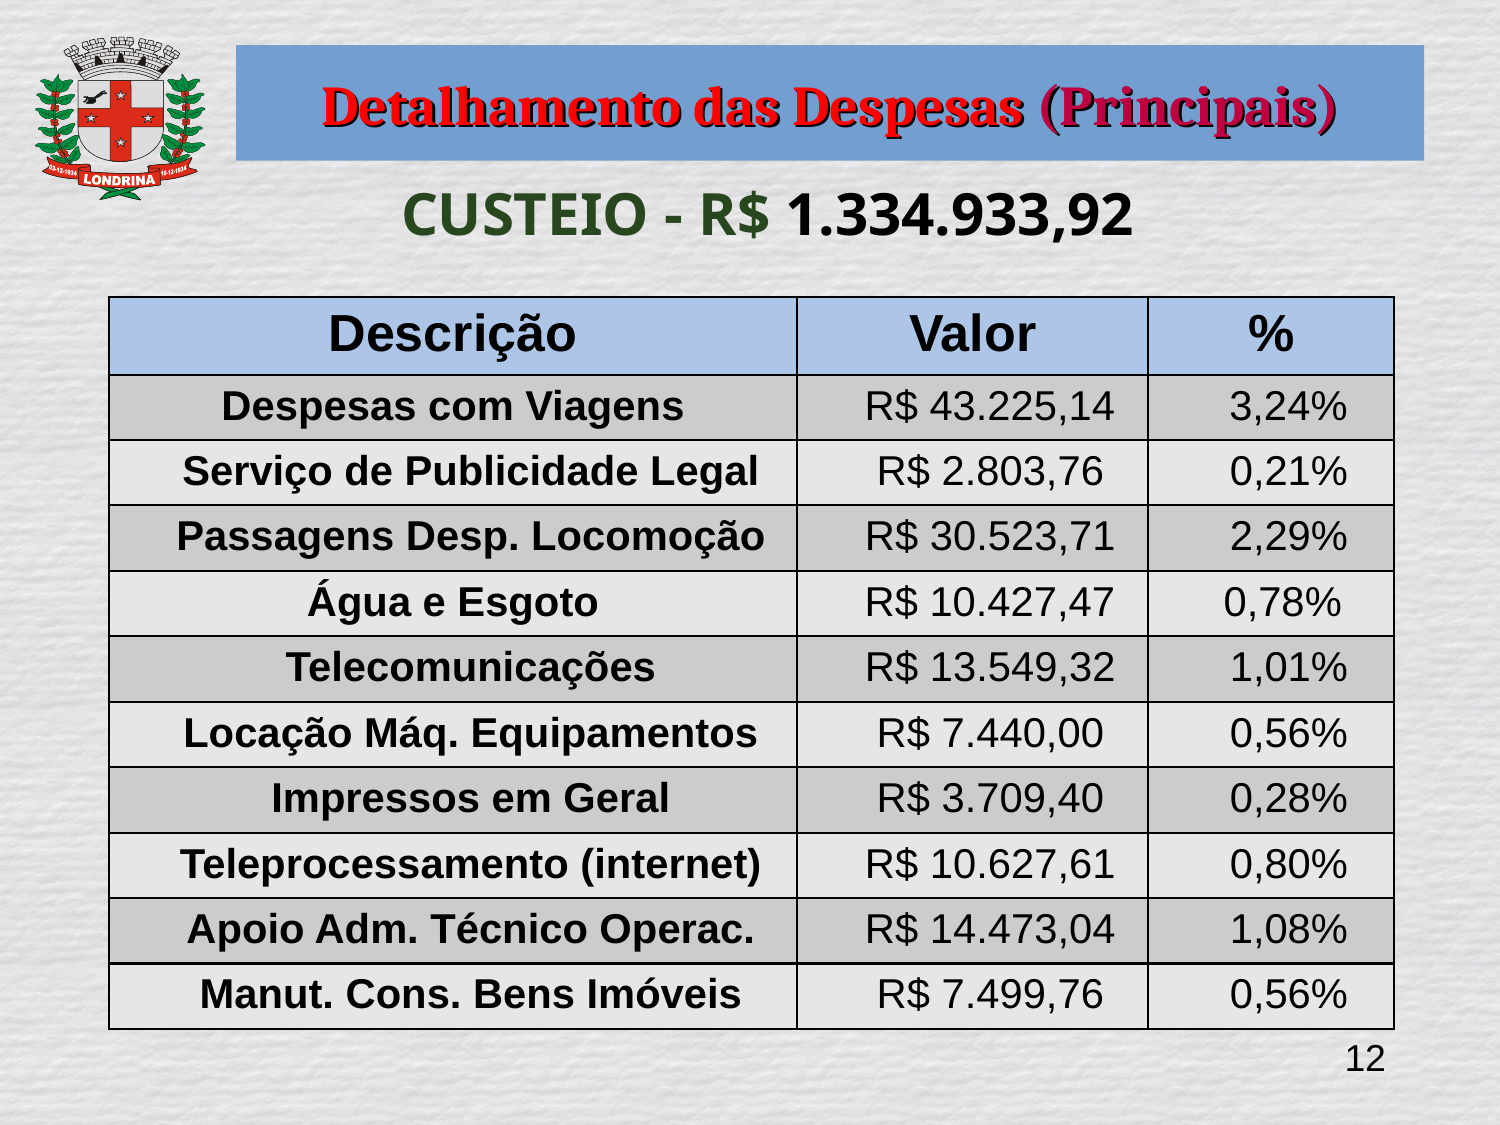

Detalhamento das Despesas (Principais)
CUSTEIO - R$ 1.334.933,92
| Descrição | Valor | % |
| --- | --- | --- |
| Despesas com Viagens | R$ 43.225,14 | 3,24% |
| Serviço de Publicidade Legal | R$ 2.803,76 | 0,21% |
| Passagens Desp. Locomoção | R$ 30.523,71 | 2,29% |
| Água e Esgoto | R$ 10.427,47 | 0,78% |
| Telecomunicações | R$ 13.549,32 | 1,01% |
| Locação Máq. Equipamentos | R$ 7.440,00 | 0,56% |
| Impressos em Geral | R$ 3.709,40 | 0,28% |
| Teleprocessamento (internet) | R$ 10.627,61 | 0,80% |
| Apoio Adm. Técnico Operac. | R$ 14.473,04 | 1,08% |
| Manut. Cons. Bens Imóveis | R$ 7.499,76 | 0,56% |